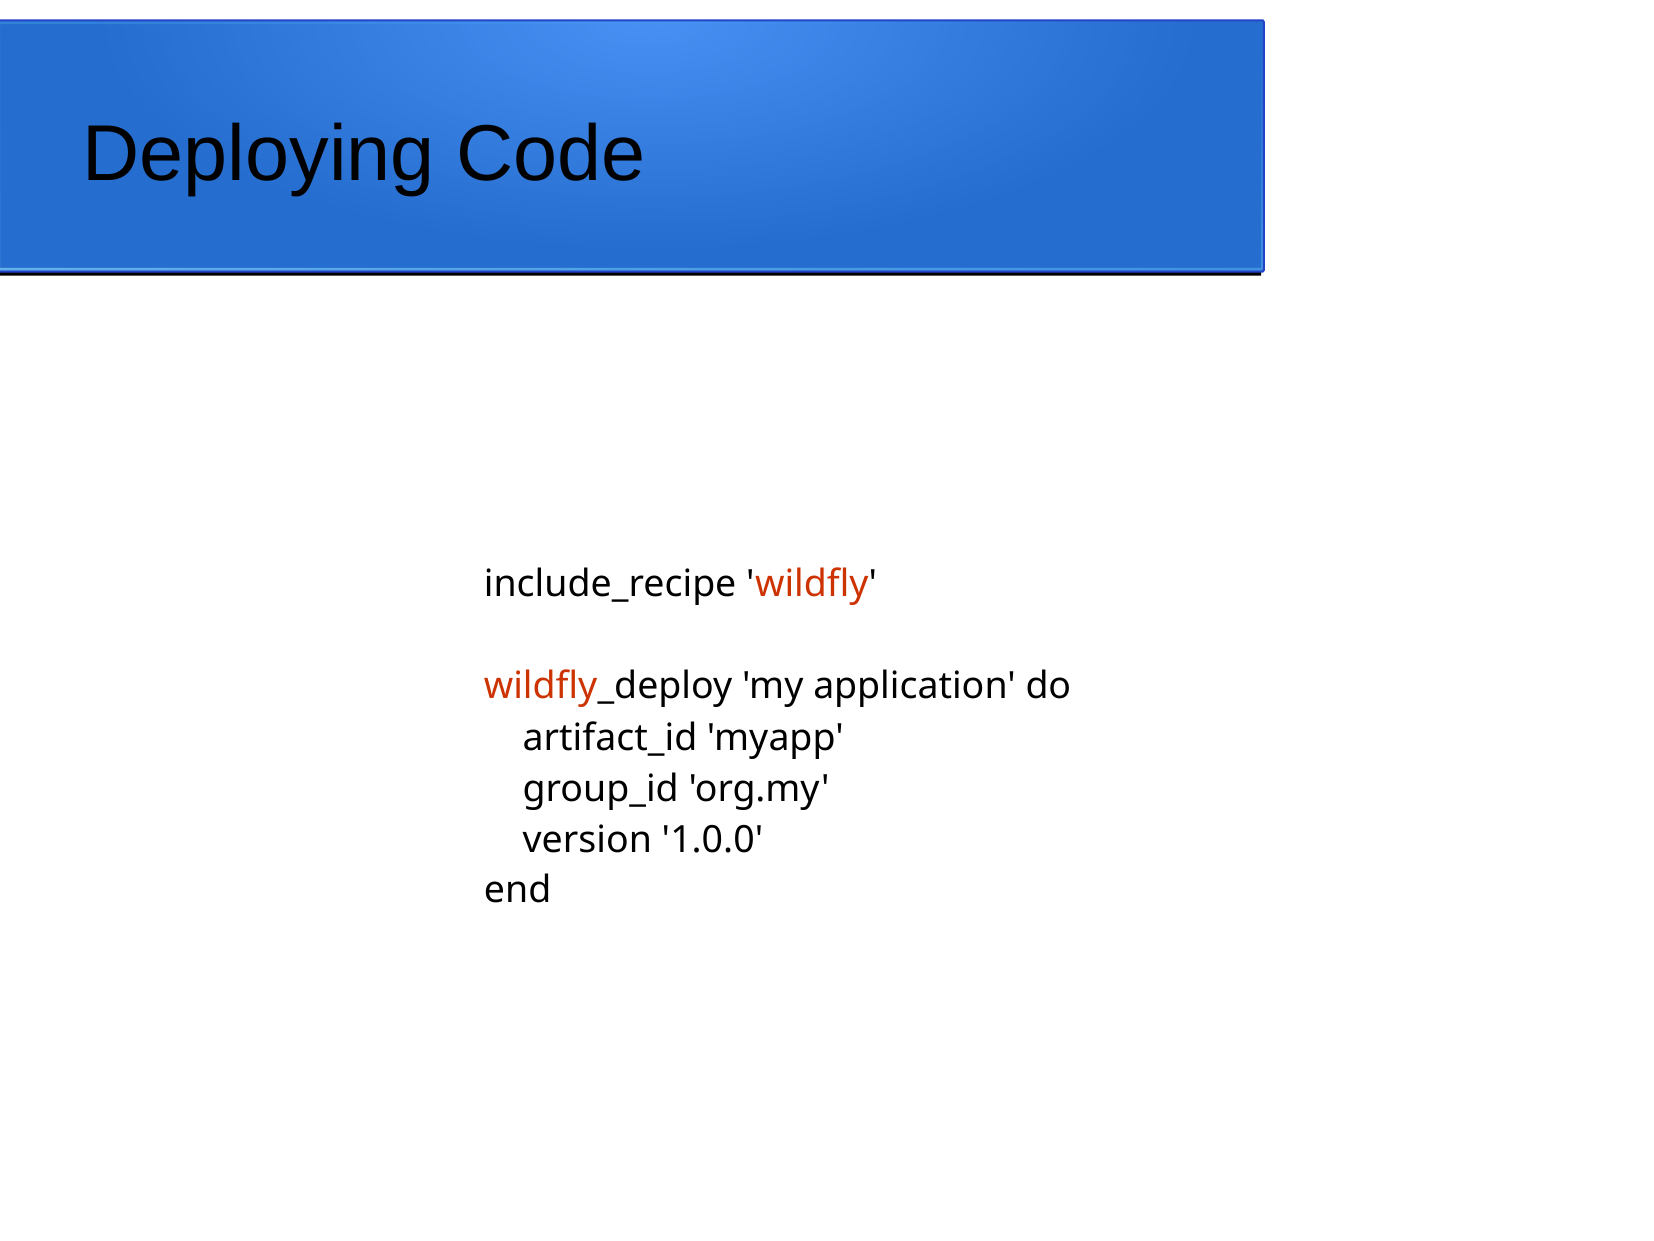

# Deploying Code
include_recipe 'wildfly'
wildfly_deploy 'my application' do
 artifact_id 'myapp'
 group_id 'org.my'
 version '1.0.0'
end